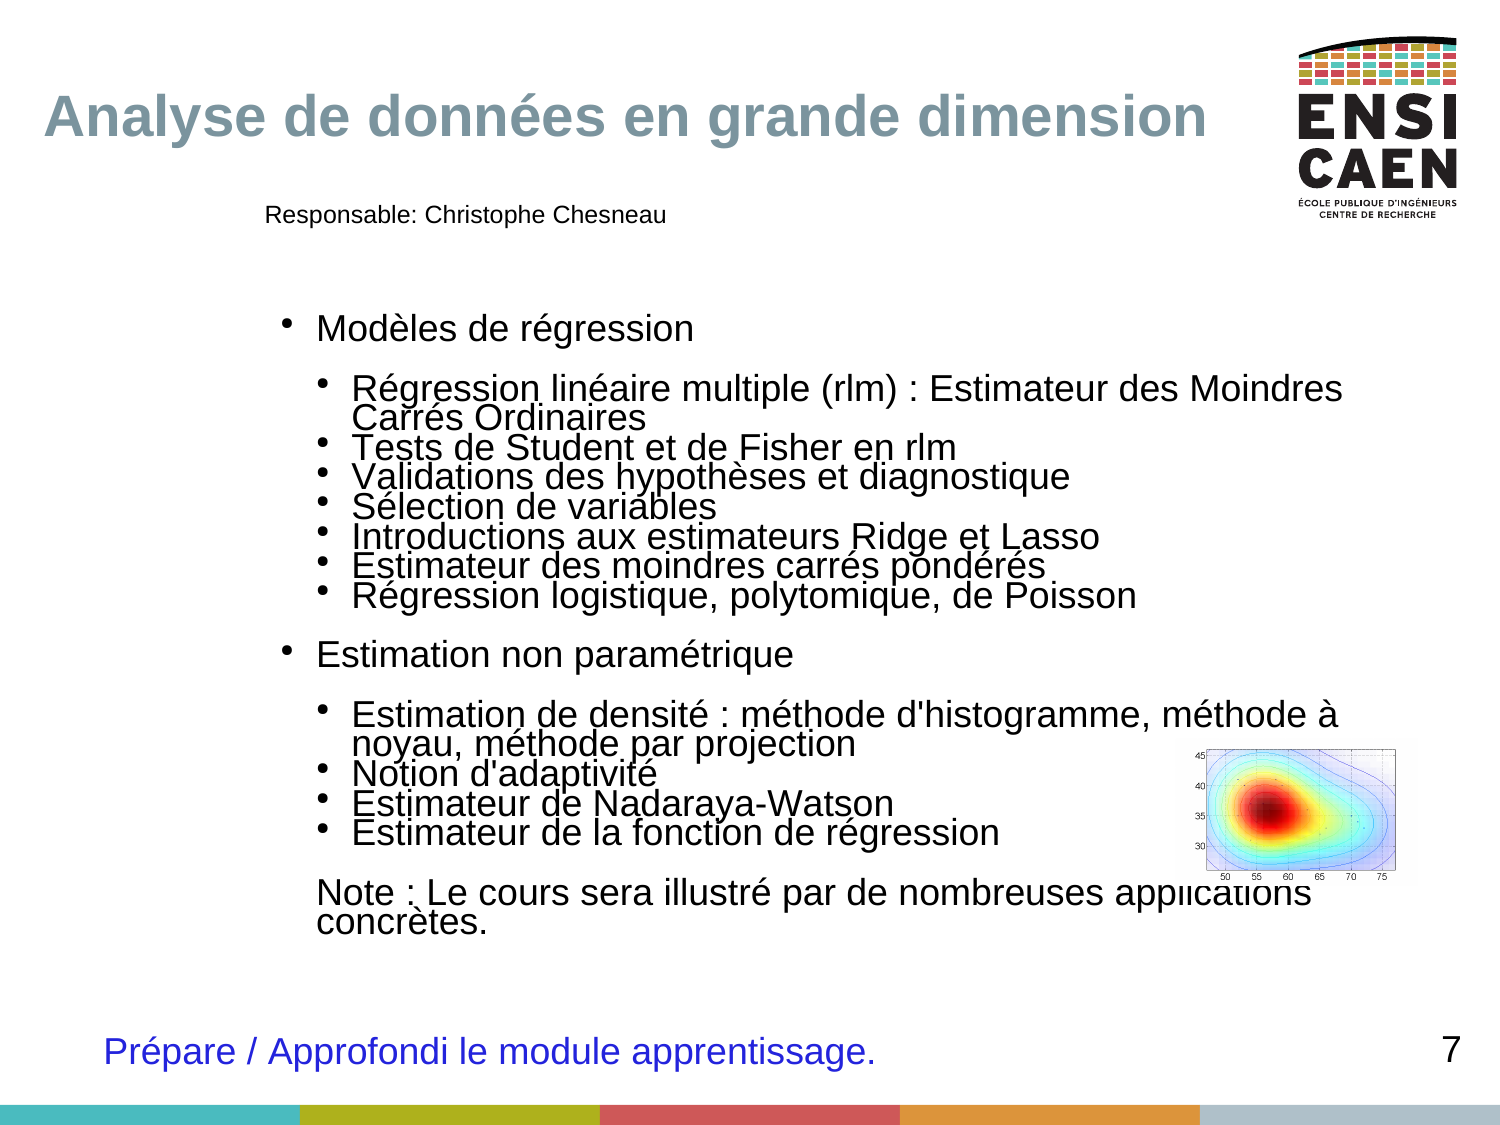

Analyse de données en grande dimension
# Responsable: Christophe Chesneau
Modèles de régression
Régression linéaire multiple (rlm) : Estimateur des Moindres Carrés Ordinaires
Tests de Student et de Fisher en rlm
Validations des hypothèses et diagnostique
Sélection de variables
Introductions aux estimateurs Ridge et Lasso
Estimateur des moindres carrés pondérés
Régression logistique, polytomique, de Poisson
Estimation non paramétrique
Estimation de densité : méthode d'histogramme, méthode à noyau, méthode par projection
Notion d'adaptivité
Estimateur de Nadaraya-Watson
Estimateur de la fonction de régression
Note : Le cours sera illustré par de nombreuses applications concrètes.
7
Prépare / Approfondi le module apprentissage.